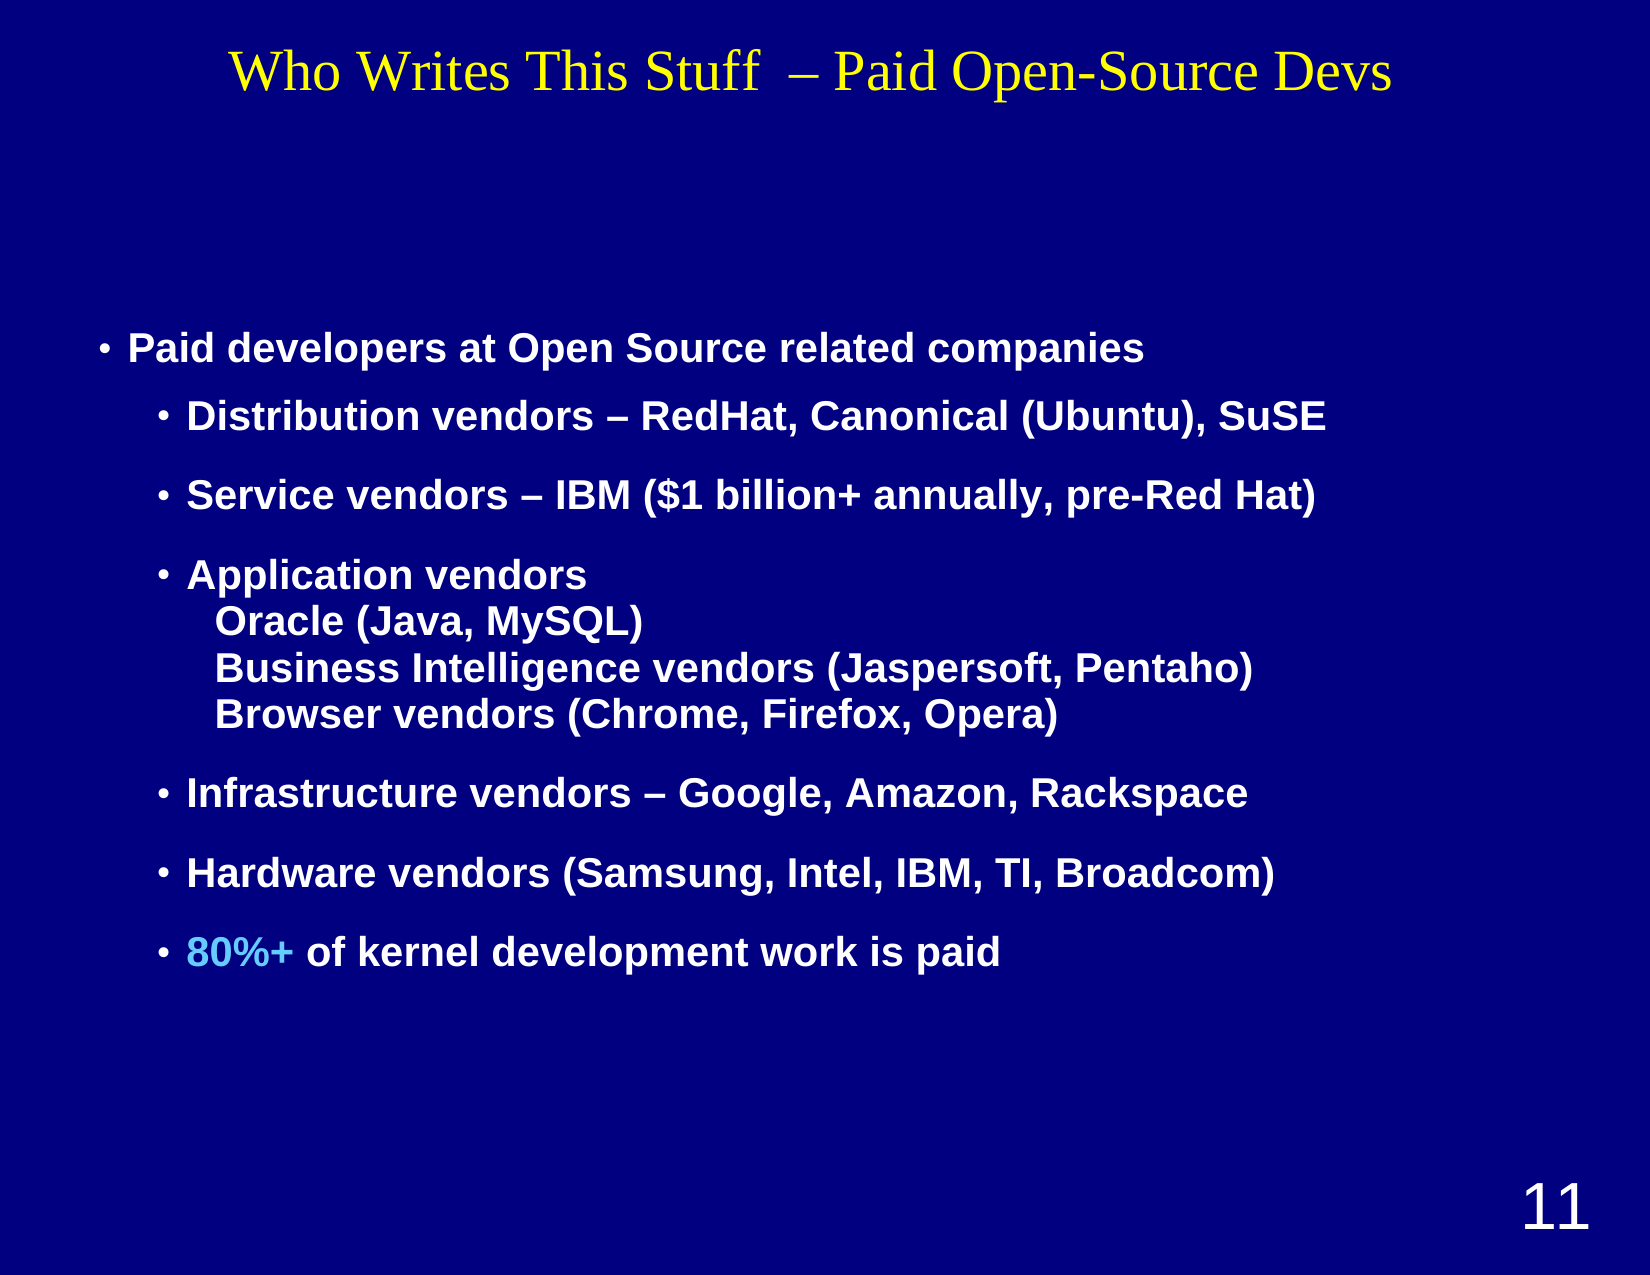

# Who Writes This Stuff – Paid Open-Source Devs
Paid developers at Open Source related companies
Distribution vendors – RedHat, Canonical (Ubuntu), SuSE
Service vendors – IBM ($1 billion+ annually, pre-Red Hat)
Application vendors
	Oracle (Java, MySQL)
	Business Intelligence vendors (Jaspersoft, Pentaho)
	Browser vendors (Chrome, Firefox, Opera)
Infrastructure vendors – Google, Amazon, Rackspace
Hardware vendors (Samsung, Intel, IBM, TI, Broadcom)
80%+ of kernel development work is paid